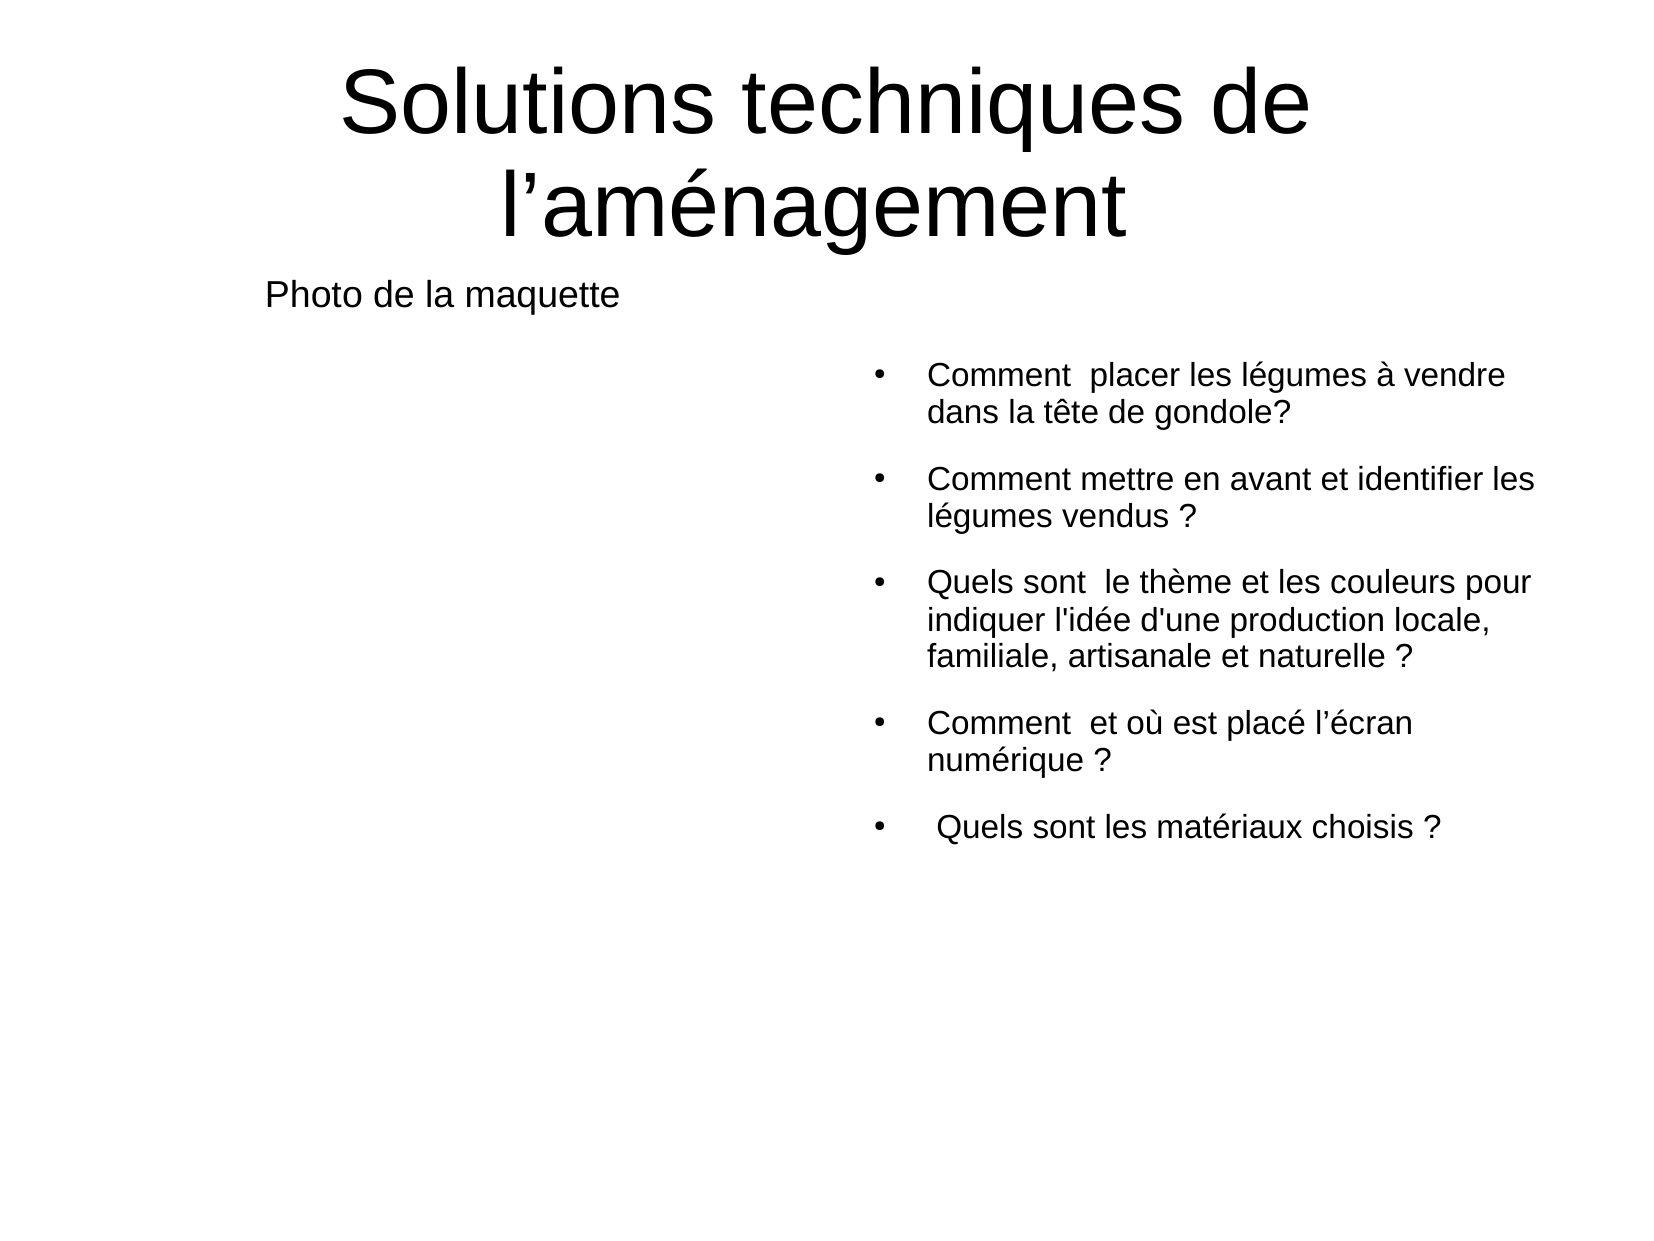

# Solutions techniques de l’aménagement
Photo de la maquette
Comment  placer les légumes à vendre dans la tête de gondole?
Comment mettre en avant et identifier les légumes vendus ?
Quels sont le thème et les couleurs pour indiquer l'idée d'une production locale, familiale, artisanale et naturelle ?
Comment et où est placé l’écran numérique ?
 Quels sont les matériaux choisis ?